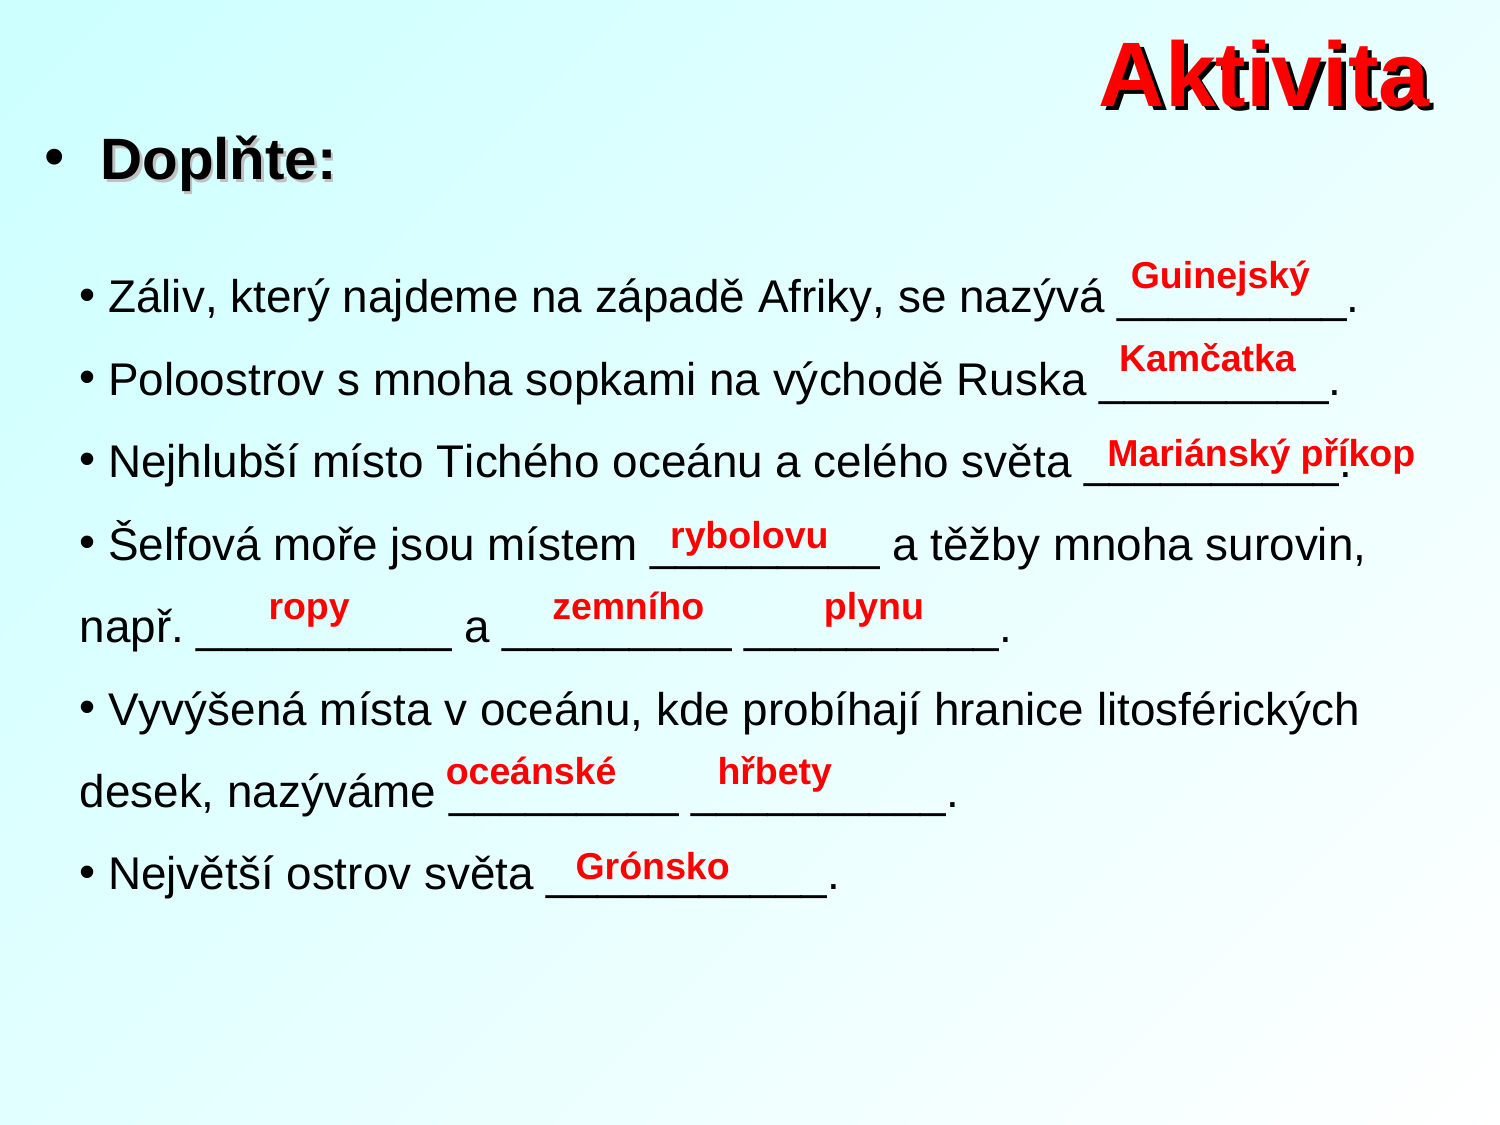

# Aktivita
Doplňte:
 Záliv, který najdeme na západě Afriky, se nazývá _________.
 Poloostrov s mnoha sopkami na východě Ruska _________.
 Nejhlubší místo Tichého oceánu a celého světa __________.
 Šelfová moře jsou místem _________ a těžby mnoha surovin, např. __________ a _________ __________.
 Vyvýšená místa v oceánu, kde probíhají hranice litosférických desek, nazýváme _________ __________.
 Největší ostrov světa ___________.
Guinejský
Kamčatka
Mariánský příkop
rybolovu
ropy
zemního
plynu
oceánské
hřbety
Grónsko